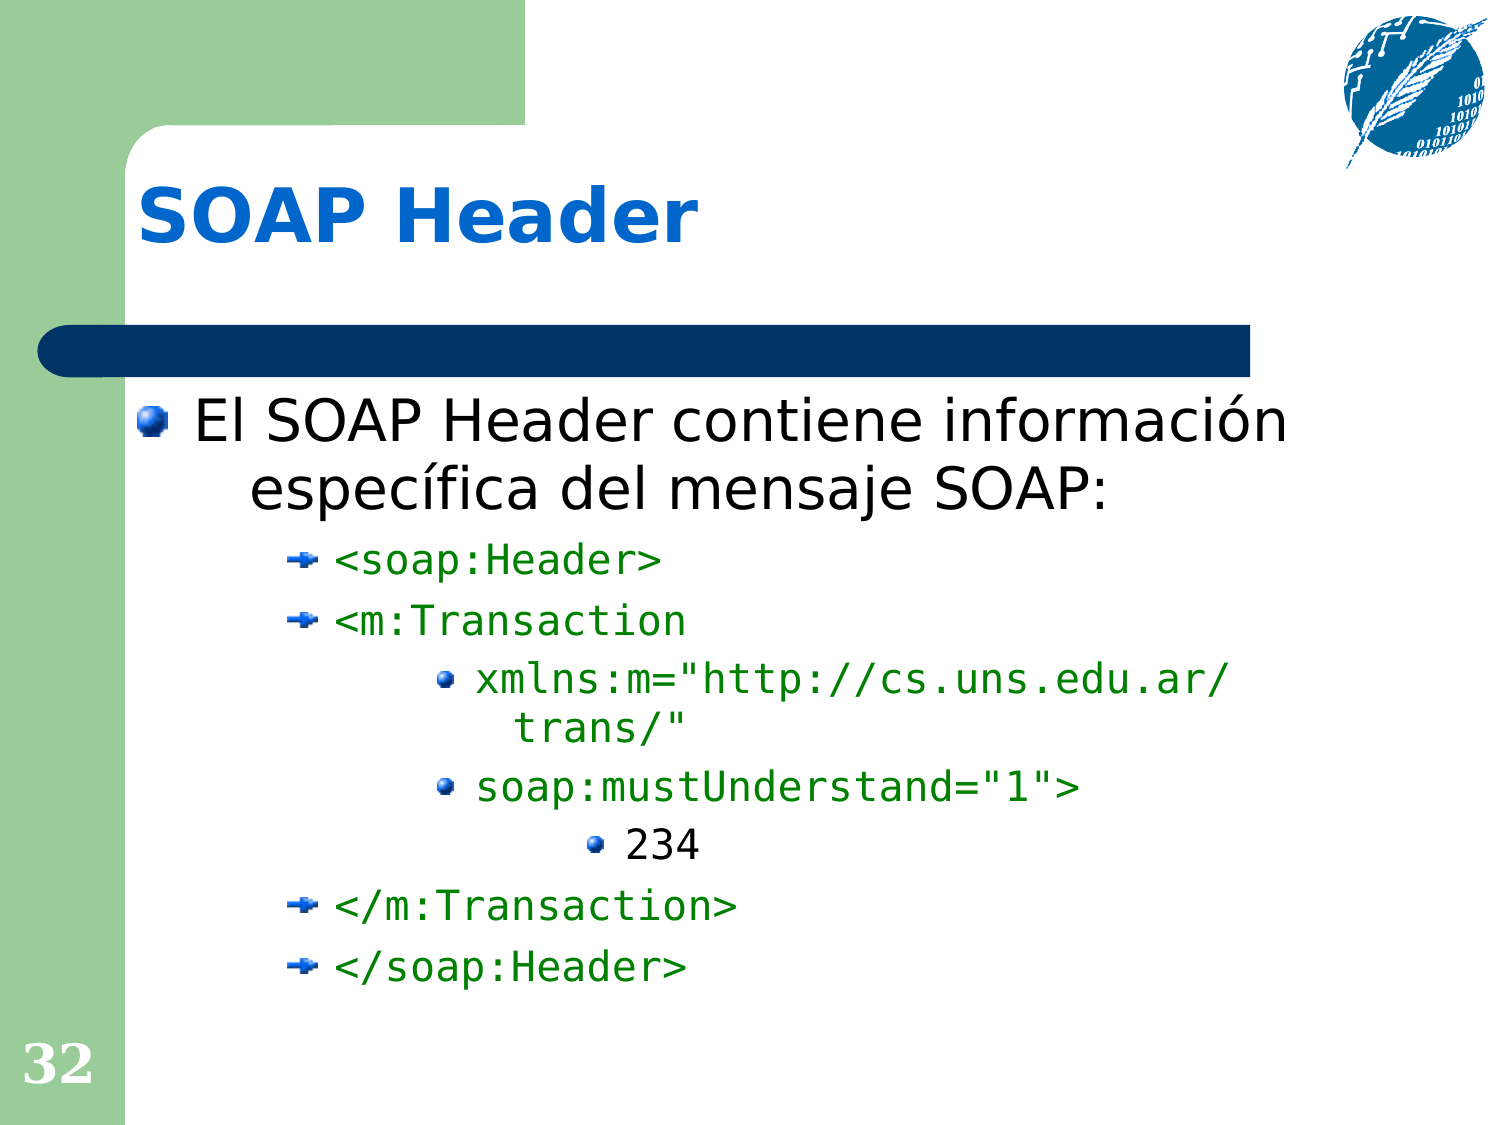

# SOAP Header
El SOAP Header contiene información específica del mensaje SOAP:
<soap:Header>
<m:Transaction
xmlns:m="http://cs.uns.edu.ar/trans/"
soap:mustUnderstand="1">
234
</m:Transaction>
</soap:Header>
32